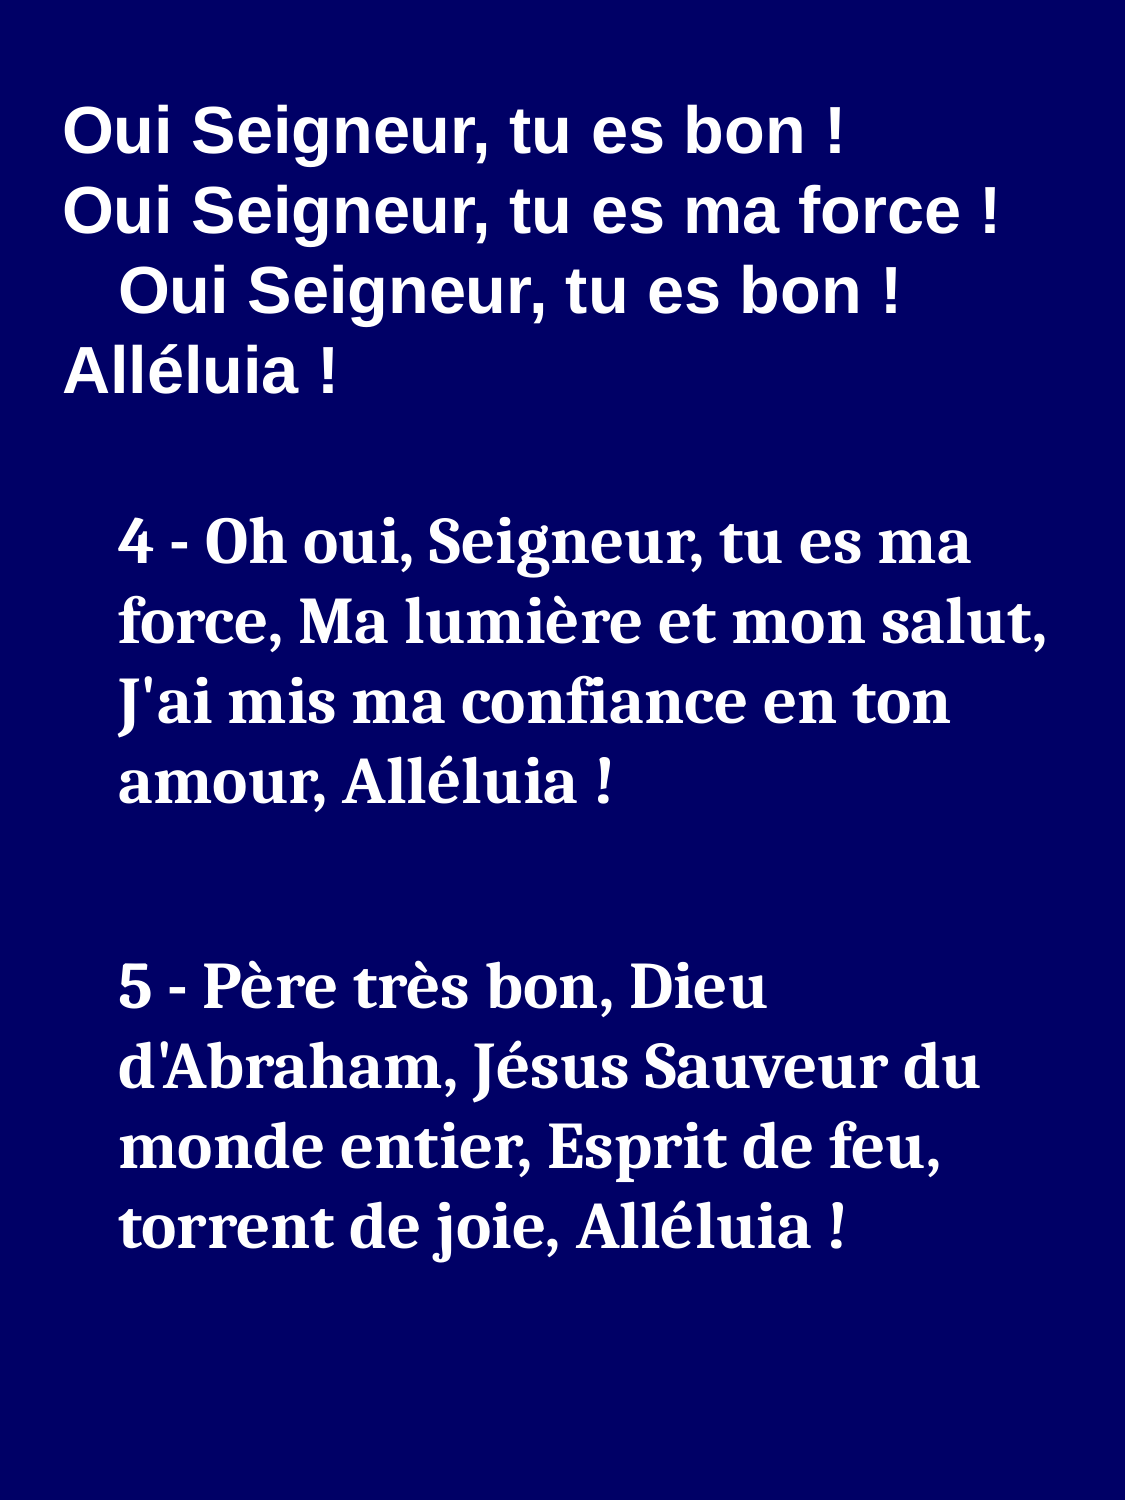

Oui Seigneur, tu es bon !
Oui Seigneur, tu es ma force !
Oui Seigneur, tu es bon !
Alléluia !
4 - Oh oui, Seigneur, tu es ma force, Ma lumière et mon salut,
J'ai mis ma confiance en ton amour, Alléluia !
5 - Père très bon, Dieu d'Abraham, Jésus Sauveur du monde entier, Esprit de feu, torrent de joie, Alléluia !